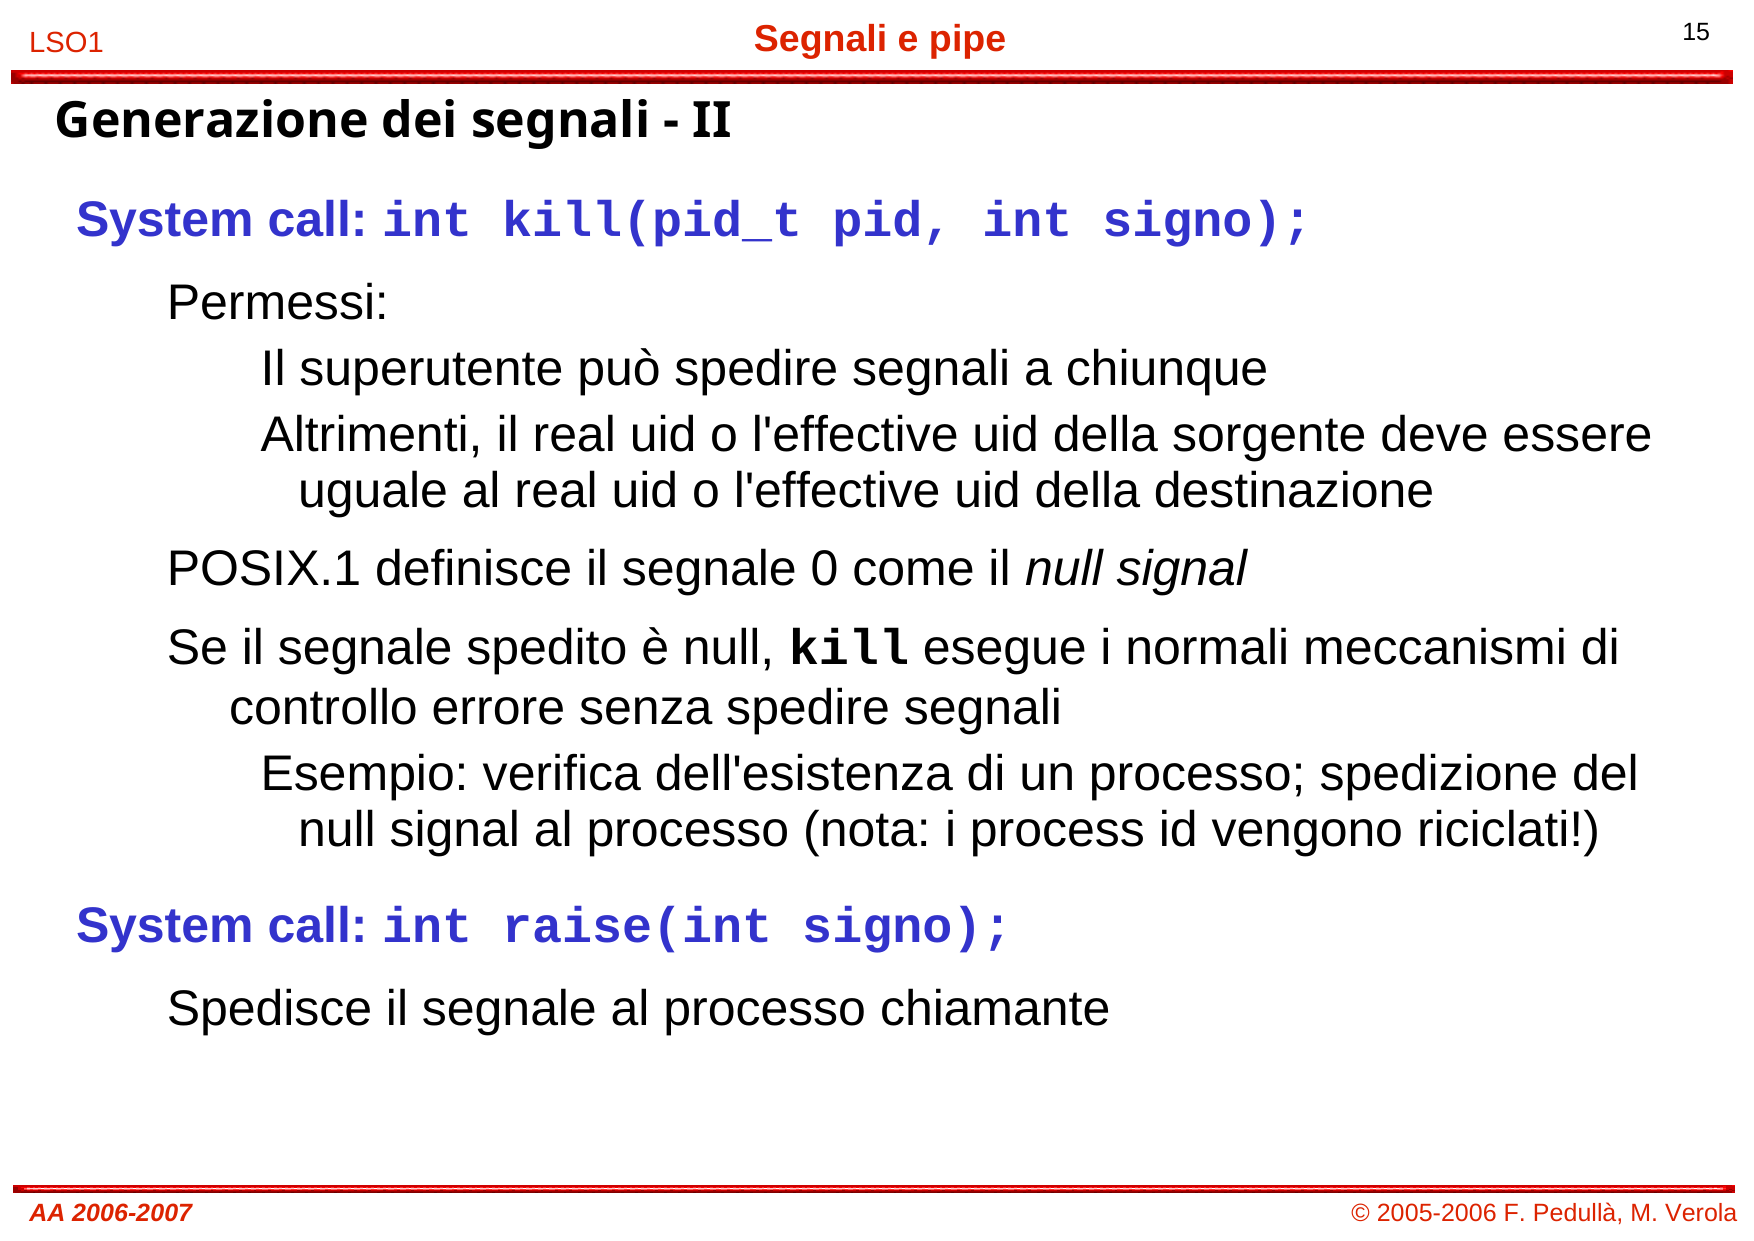

# Generazione dei segnali - II
System call: int kill(pid_t pid, int signo);
Permessi:
Il superutente può spedire segnali a chiunque
Altrimenti, il real uid o l'effective uid della sorgente deve essere uguale al real uid o l'effective uid della destinazione
POSIX.1 definisce il segnale 0 come il null signal
Se il segnale spedito è null, kill esegue i normali meccanismi di controllo errore senza spedire segnali
Esempio: verifica dell'esistenza di un processo; spedizione del null signal al processo (nota: i process id vengono riciclati!)
System call: int raise(int signo);
Spedisce il segnale al processo chiamante